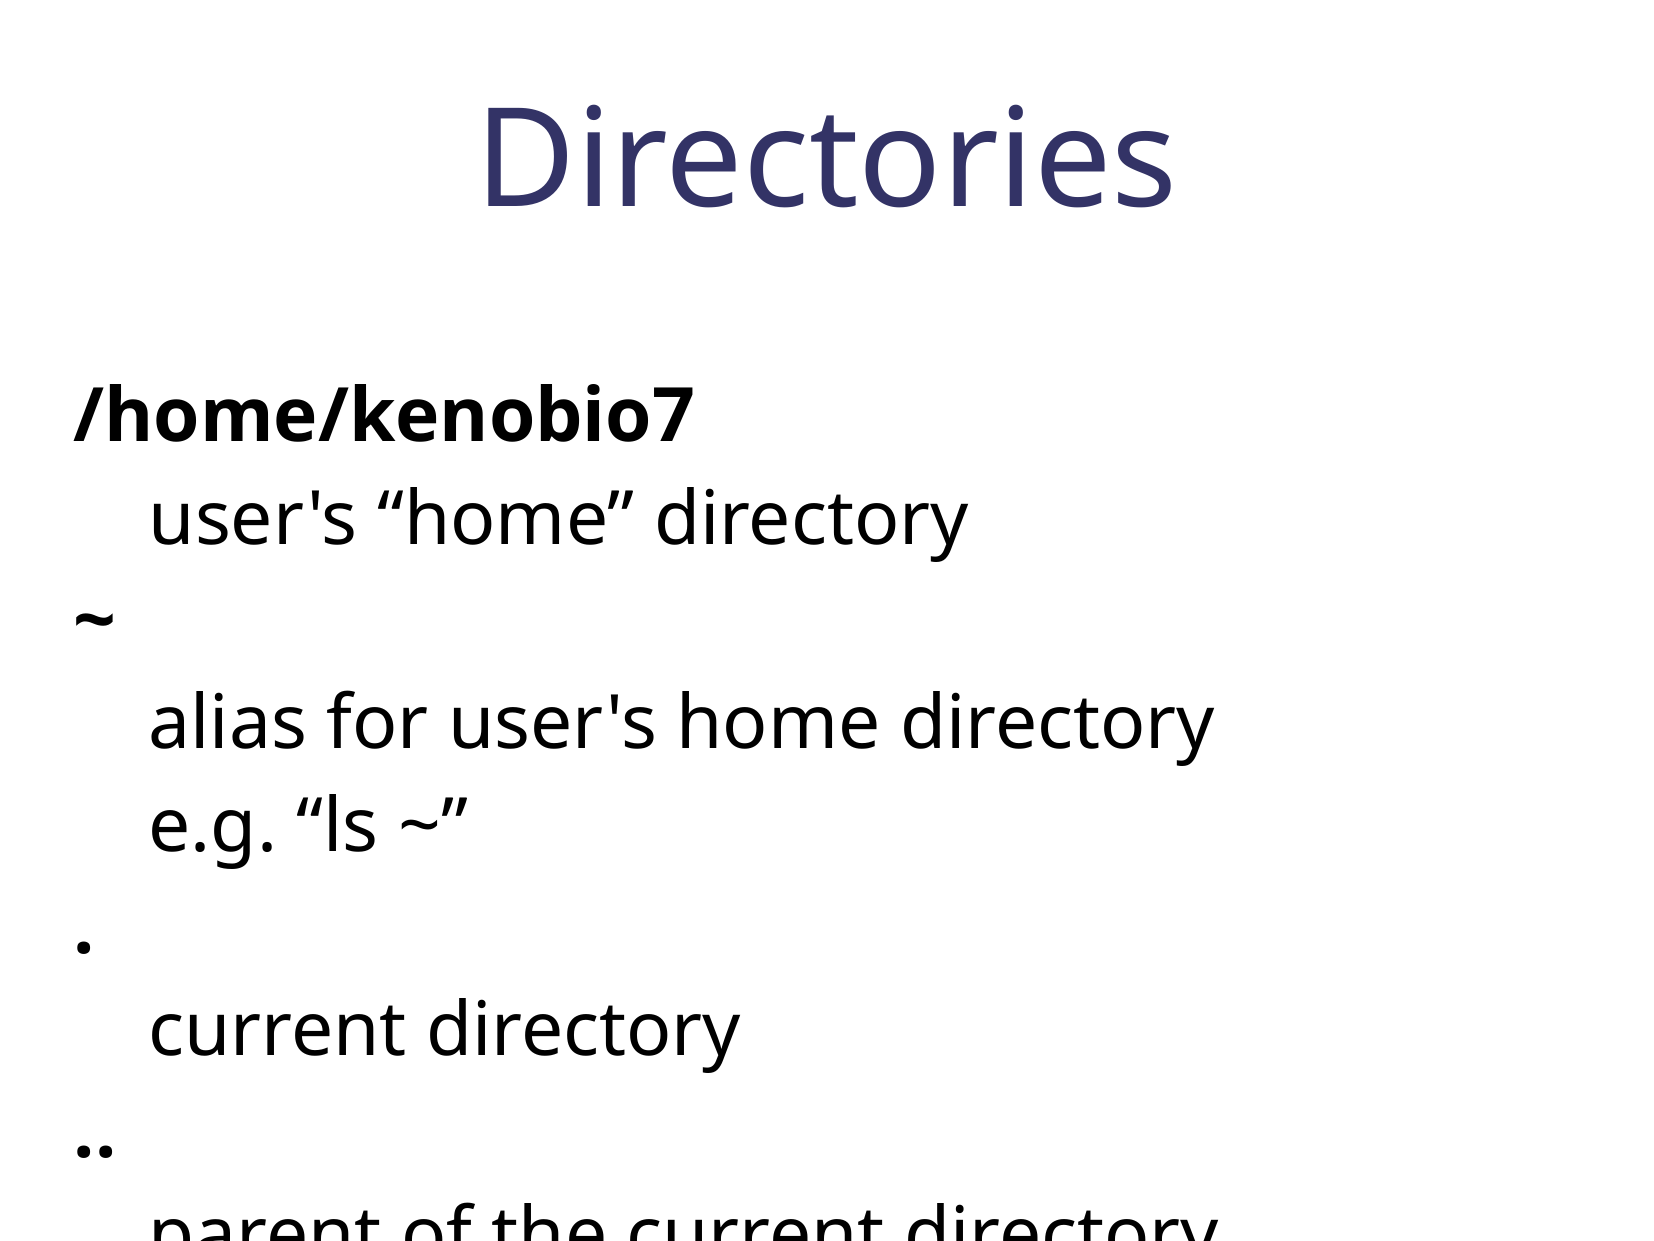

# Directories
/home/kenobio7
	user's “home” directory
~
	alias for user's home directory
	e.g. “ls ~”
.
	current directory
..
	parent of the current directory